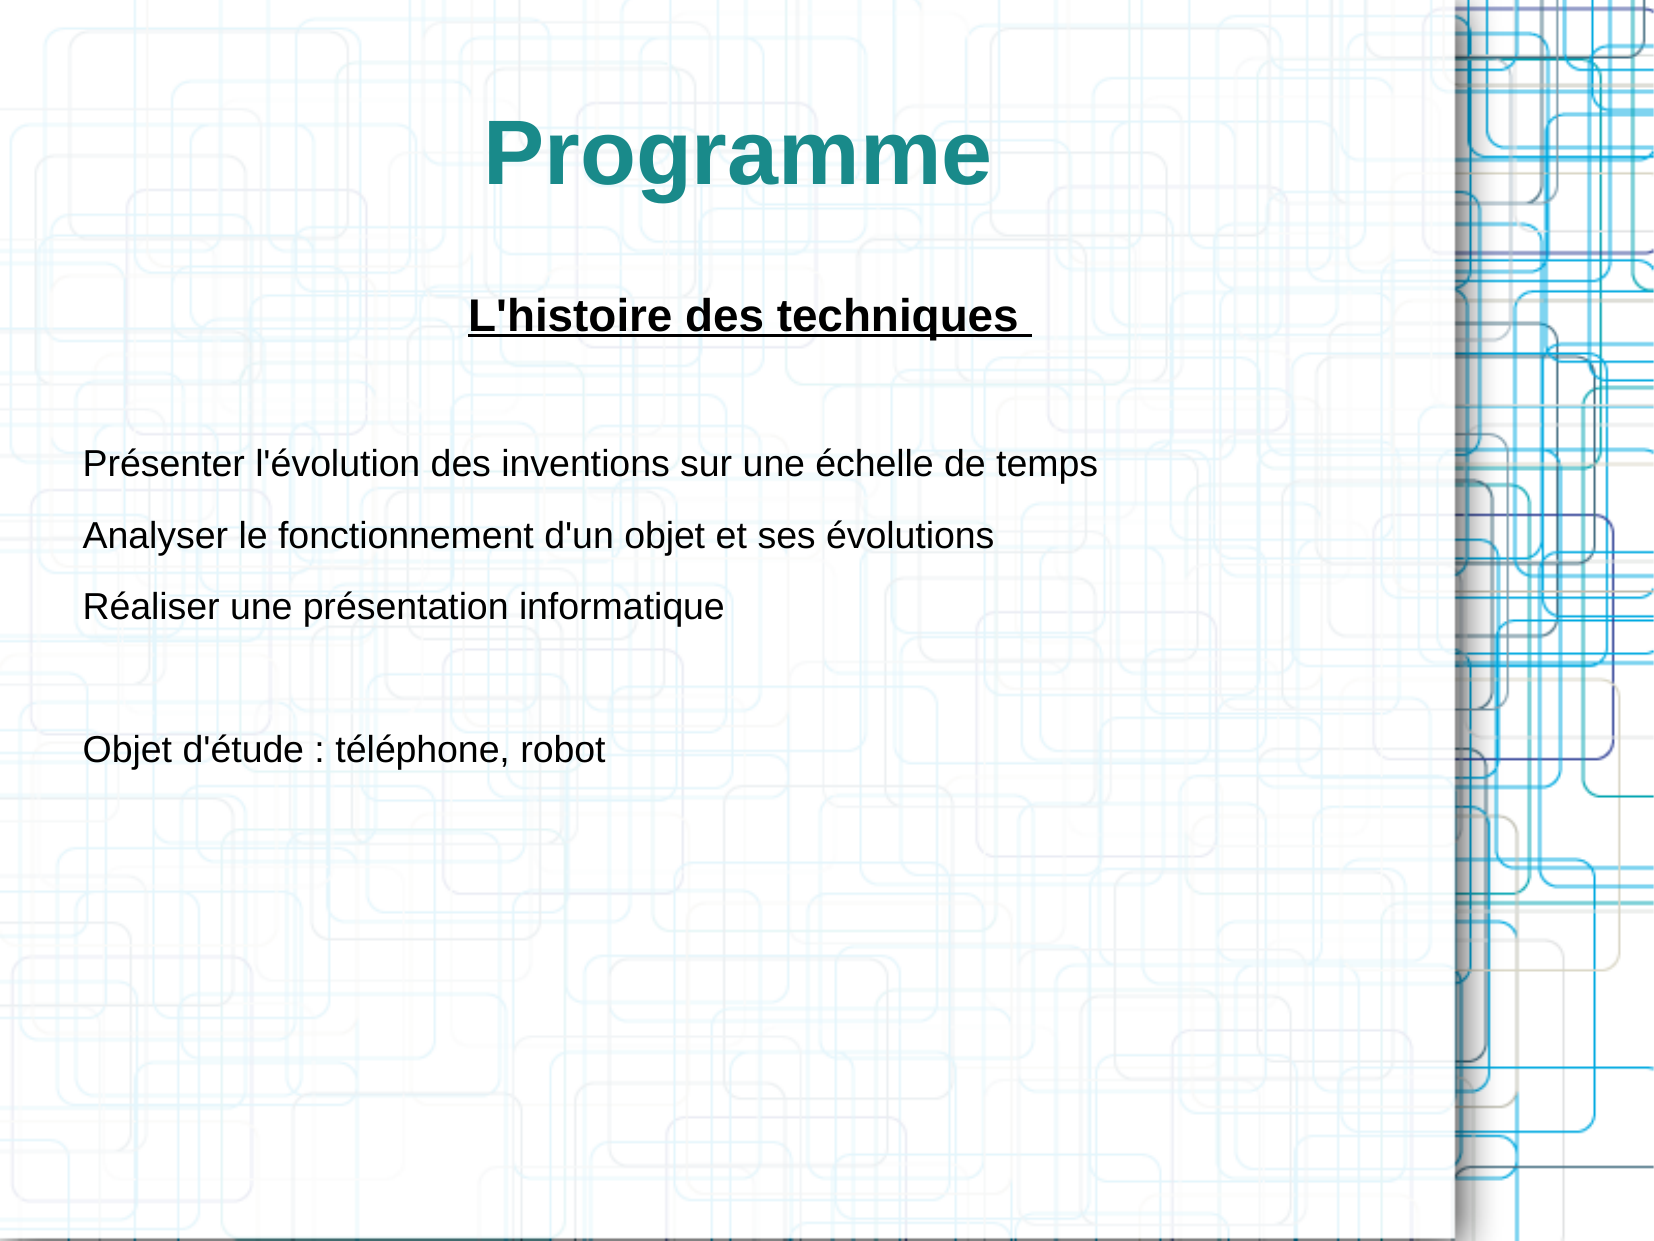

# Programme
L'histoire des techniques
Présenter l'évolution des inventions sur une échelle de temps
Analyser le fonctionnement d'un objet et ses évolutions
Réaliser une présentation informatique
Objet d'étude : téléphone, robot